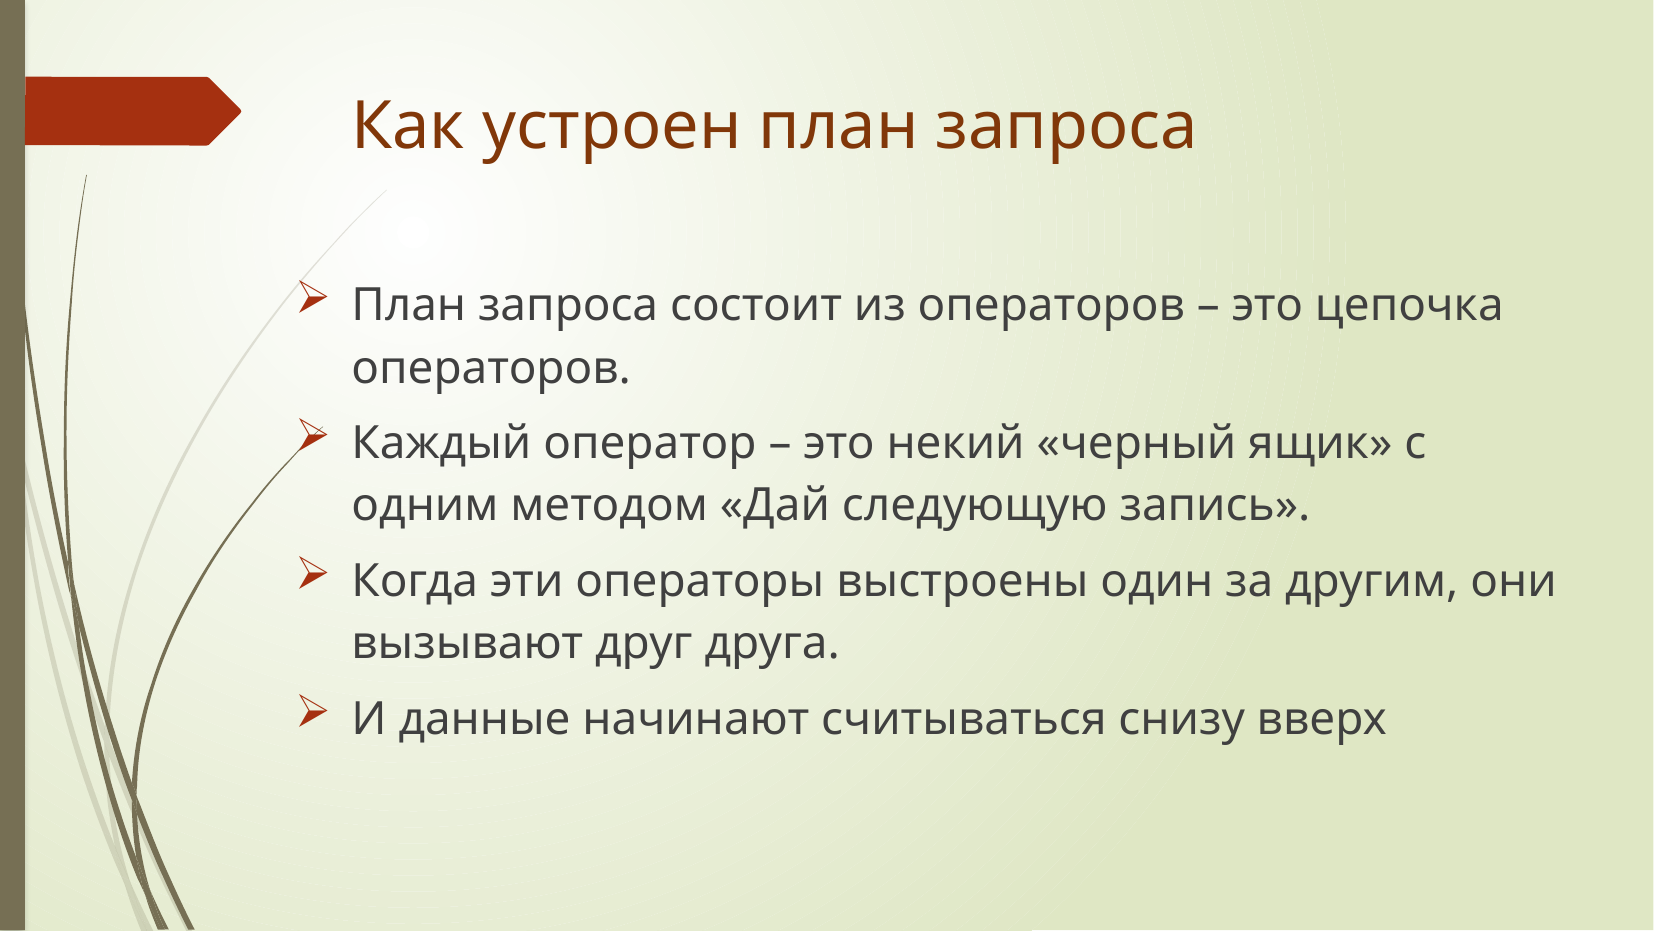

# Как устроен план запроса
План запроса состоит из операторов – это цепочка операторов.
Каждый оператор – это некий «черный ящик» с одним методом «Дай следующую запись».
Когда эти операторы выстроены один за другим, они вызывают друг друга.
И данные начинают считываться снизу вверх